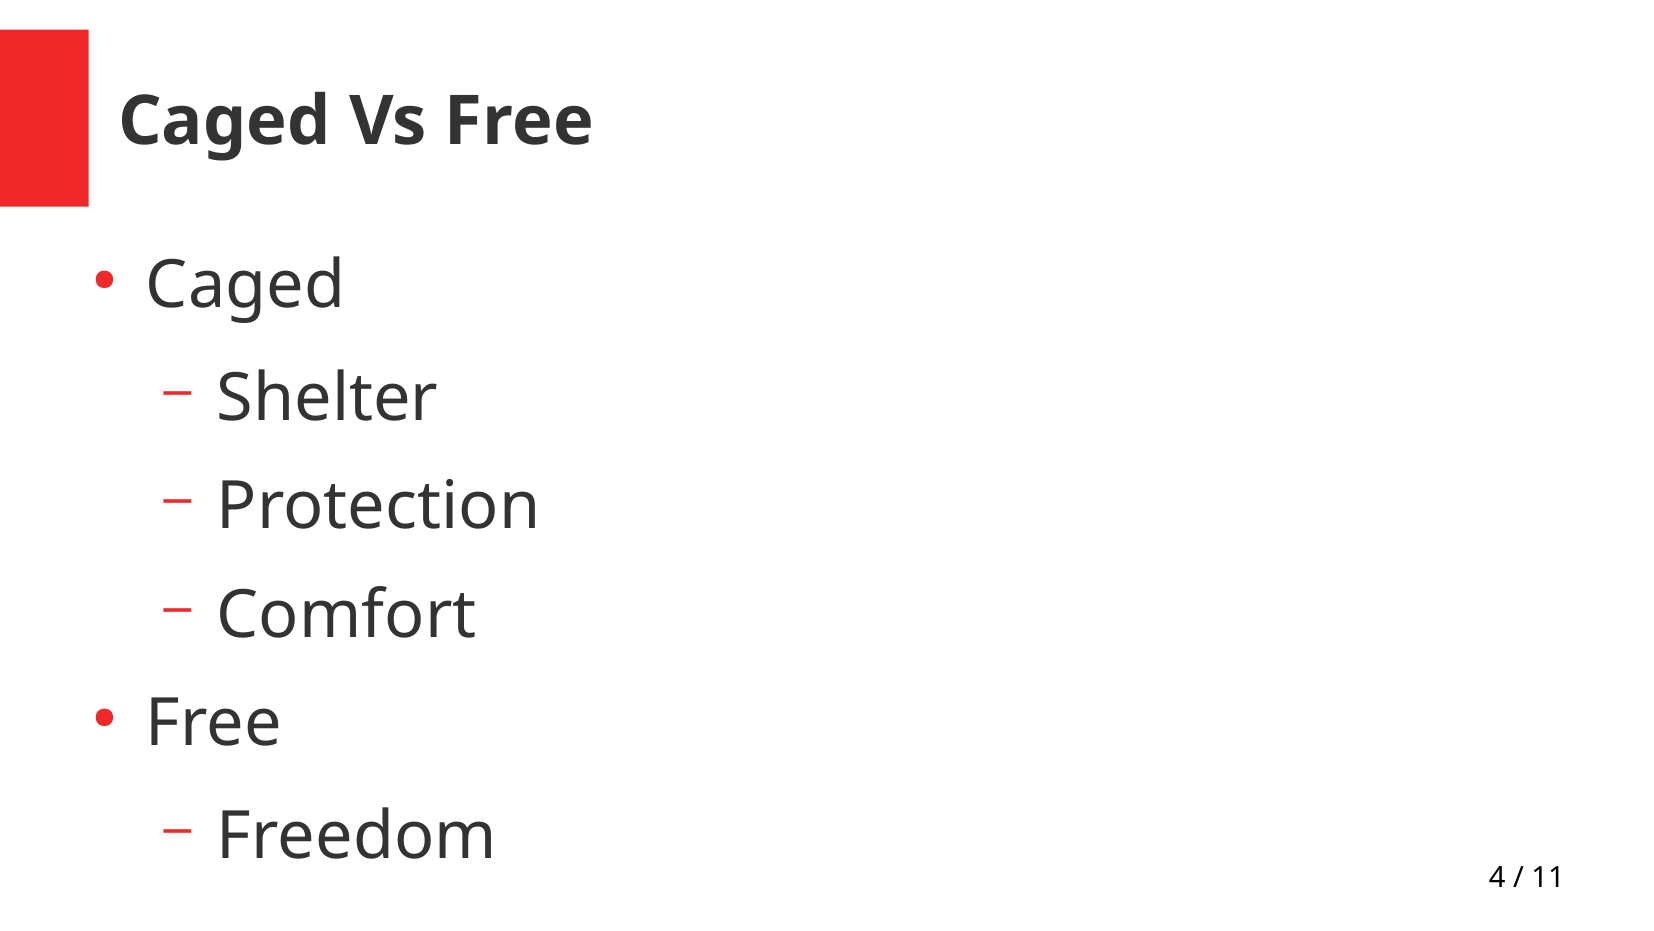

# Caged Vs Free
Caged
Shelter
Protection
Comfort
Free
Freedom
4